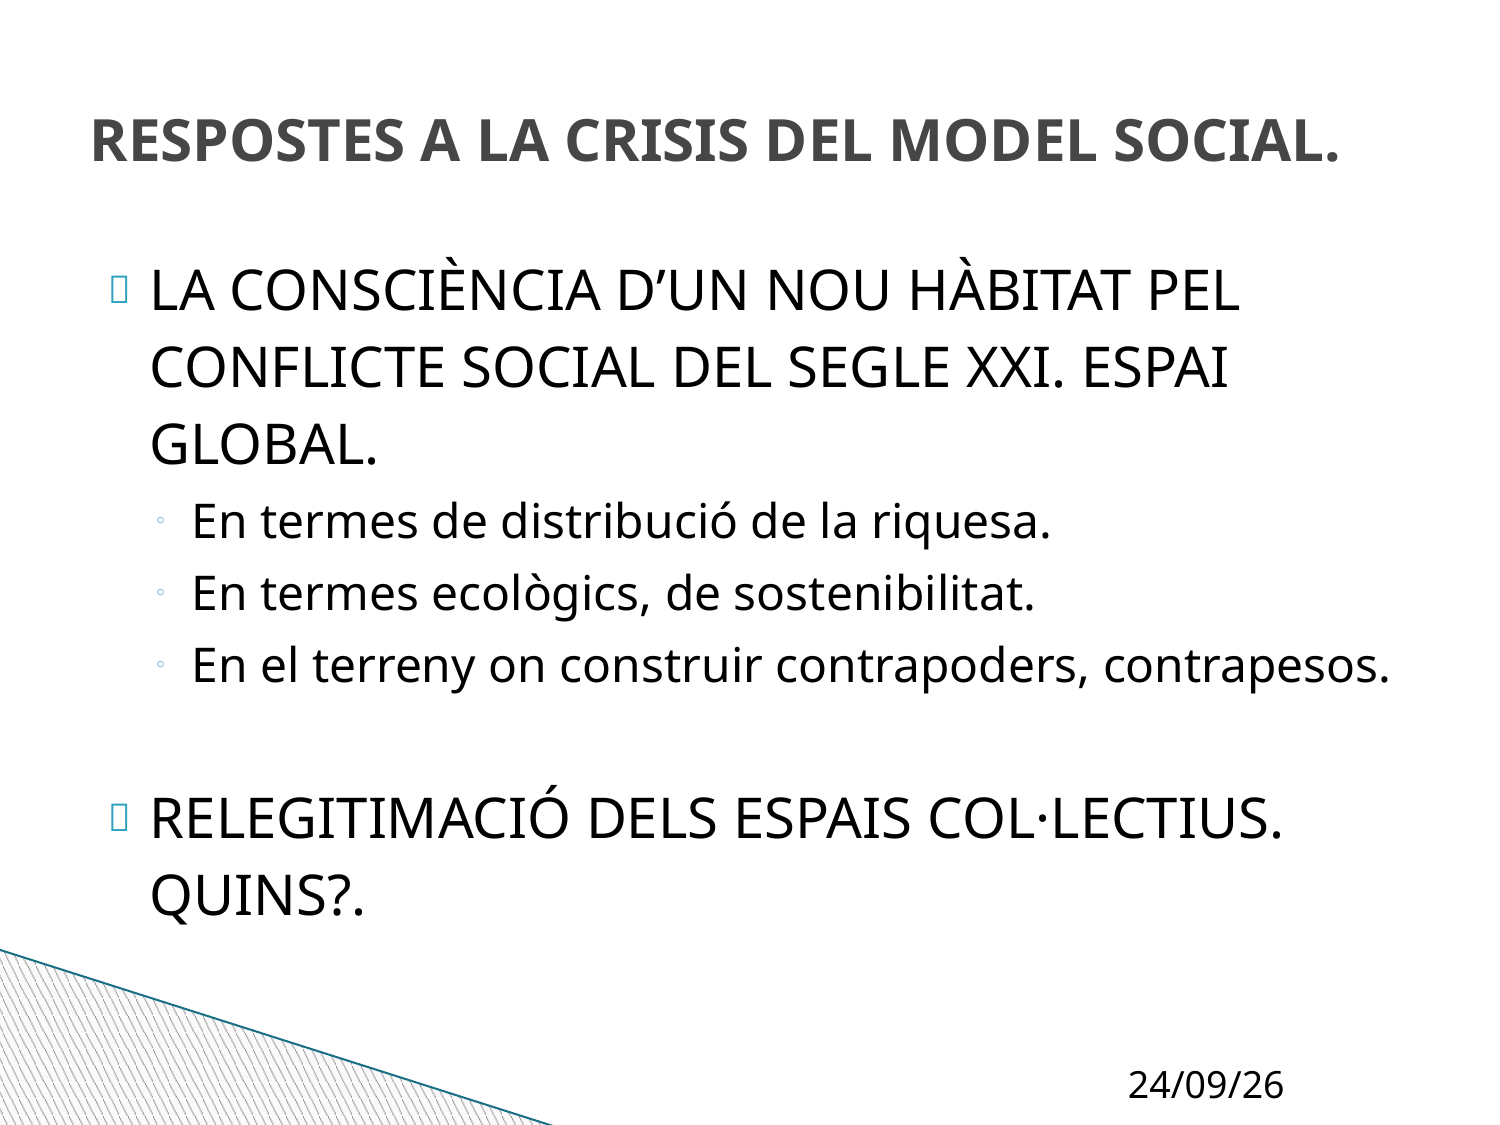

RESPOSTES A LA CRISIS DEL MODEL SOCIAL.
# LA CONSCIÈNCIA D’UN NOU HÀBITAT PEL CONFLICTE SOCIAL DEL SEGLE XXI. ESPAI GLOBAL.
En termes de distribució de la riquesa.
En termes ecològics, de sostenibilitat.
En el terreny on construir contrapoders, contrapesos.
RELEGITIMACIÓ DELS ESPAIS COL·LECTIUS. QUINS?.